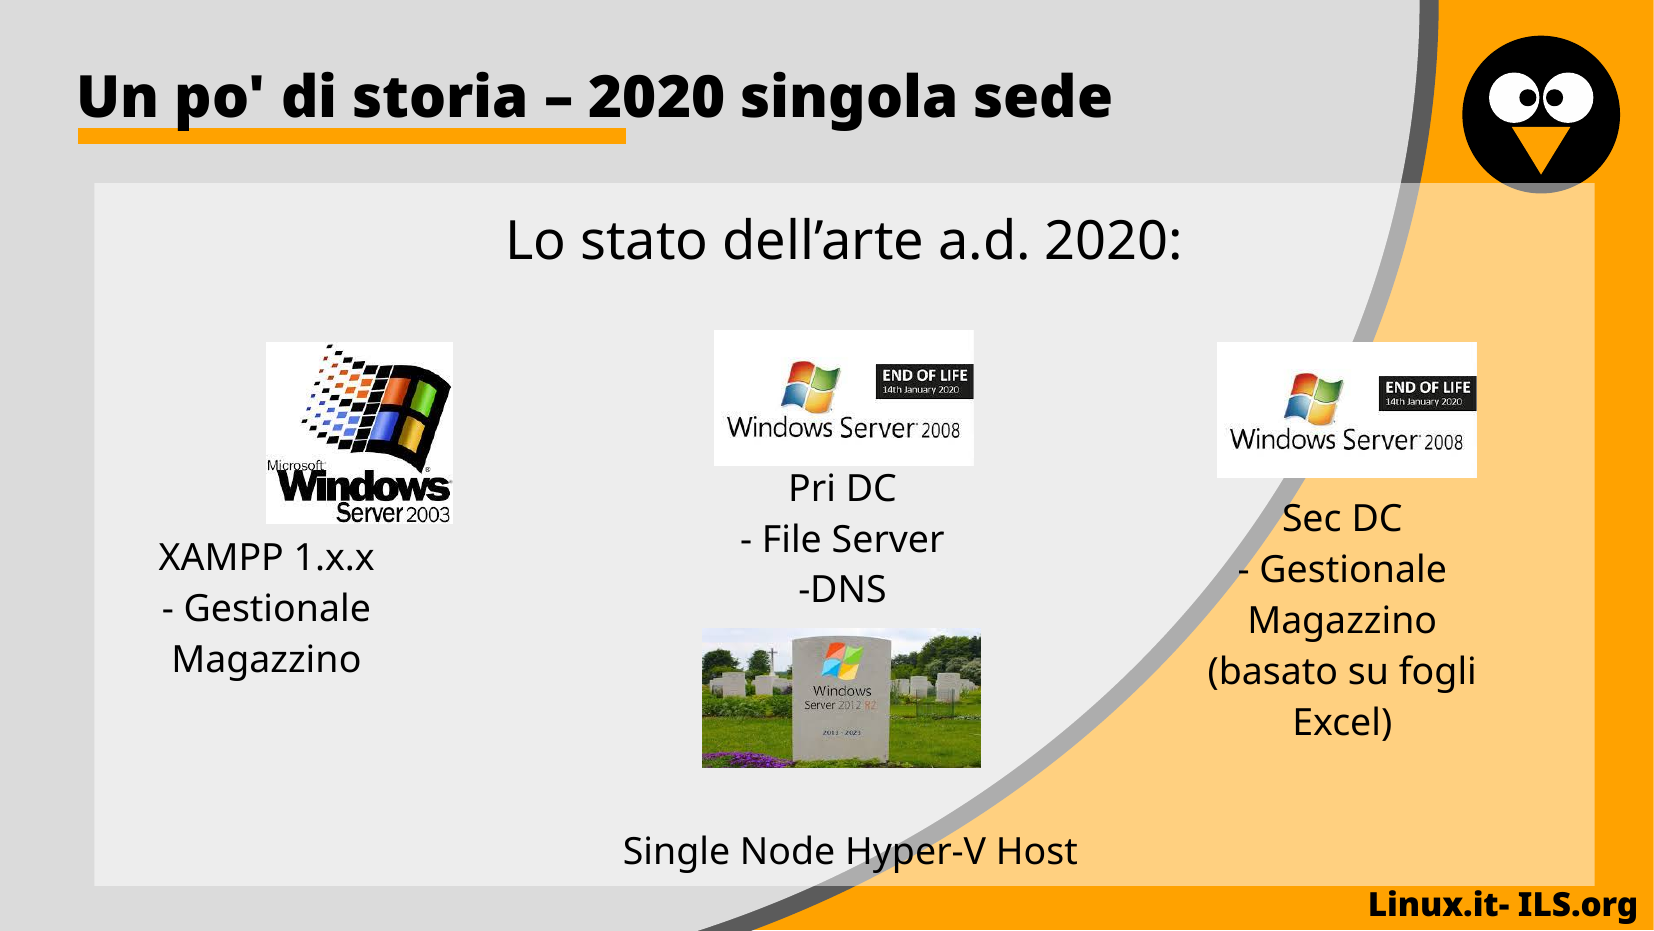

# Un po' di storia – 2020 singola sede
Lo stato dell’arte a.d. 2020:
Pri DC
- File Server
-DNS
Sec DC
- Gestionale Magazzino (basato su fogli Excel)
XAMPP 1.x.x
- Gestionale Magazzino
Single Node Hyper-V Host
Linux.it- ILS.org